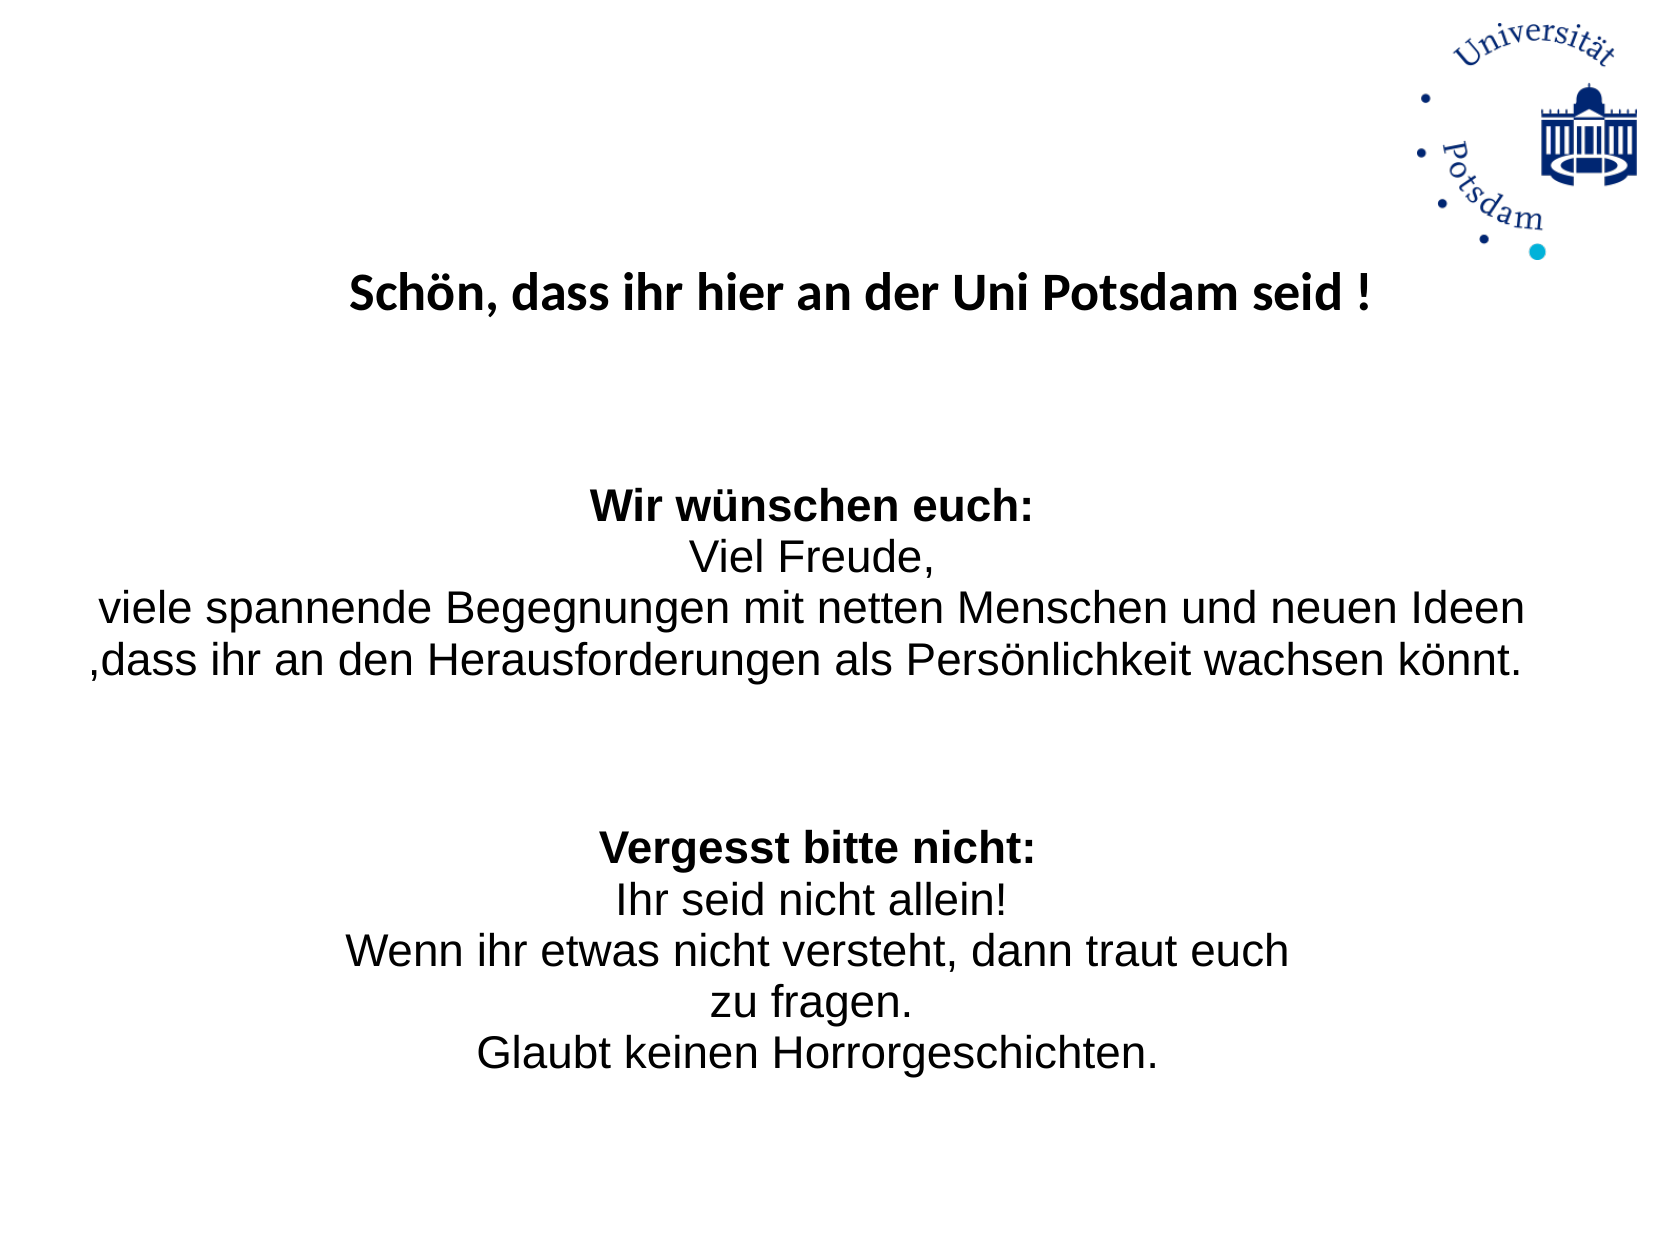

# Schön, dass ihr hier an der Uni Potsdam seid !
Wir wünschen euch:
Viel Freude,
 viele spannende Begegnungen mit netten Menschen und neuen Ideen
,dass ihr an den Herausforderungen als Persönlichkeit wachsen könnt.
Vergesst bitte nicht:
Ihr seid nicht allein!
Wenn ihr etwas nicht versteht, dann traut euch zu fragen.
Glaubt keinen Horrorgeschichten.